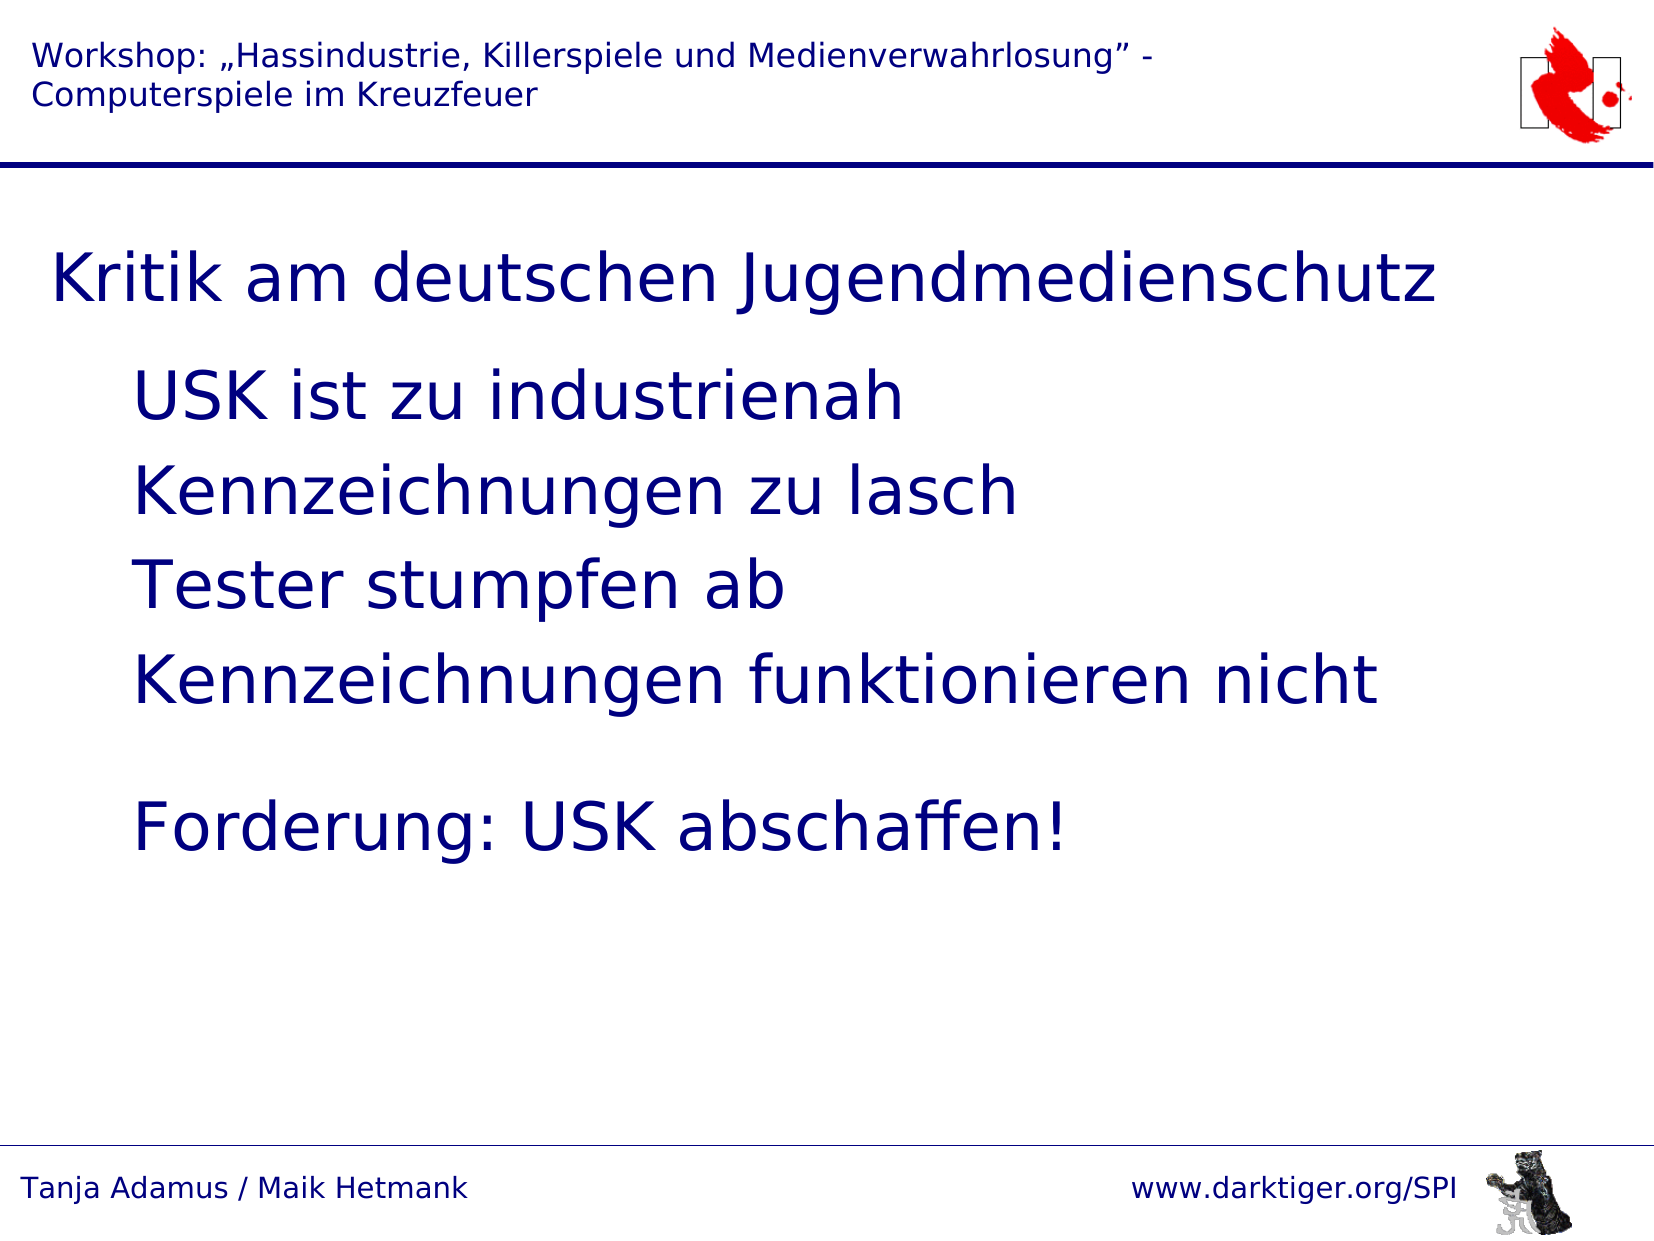

Workshop: „Hassindustrie, Killerspiele und Medienverwahrlosung” - Computerspiele im Kreuzfeuer
Kritik am deutschen Jugendmedienschutz
USK ist zu industrienah
Kennzeichnungen zu lasch
Tester stumpfen ab
Kennzeichnungen funktionieren nicht
Forderung: USK abschaffen!